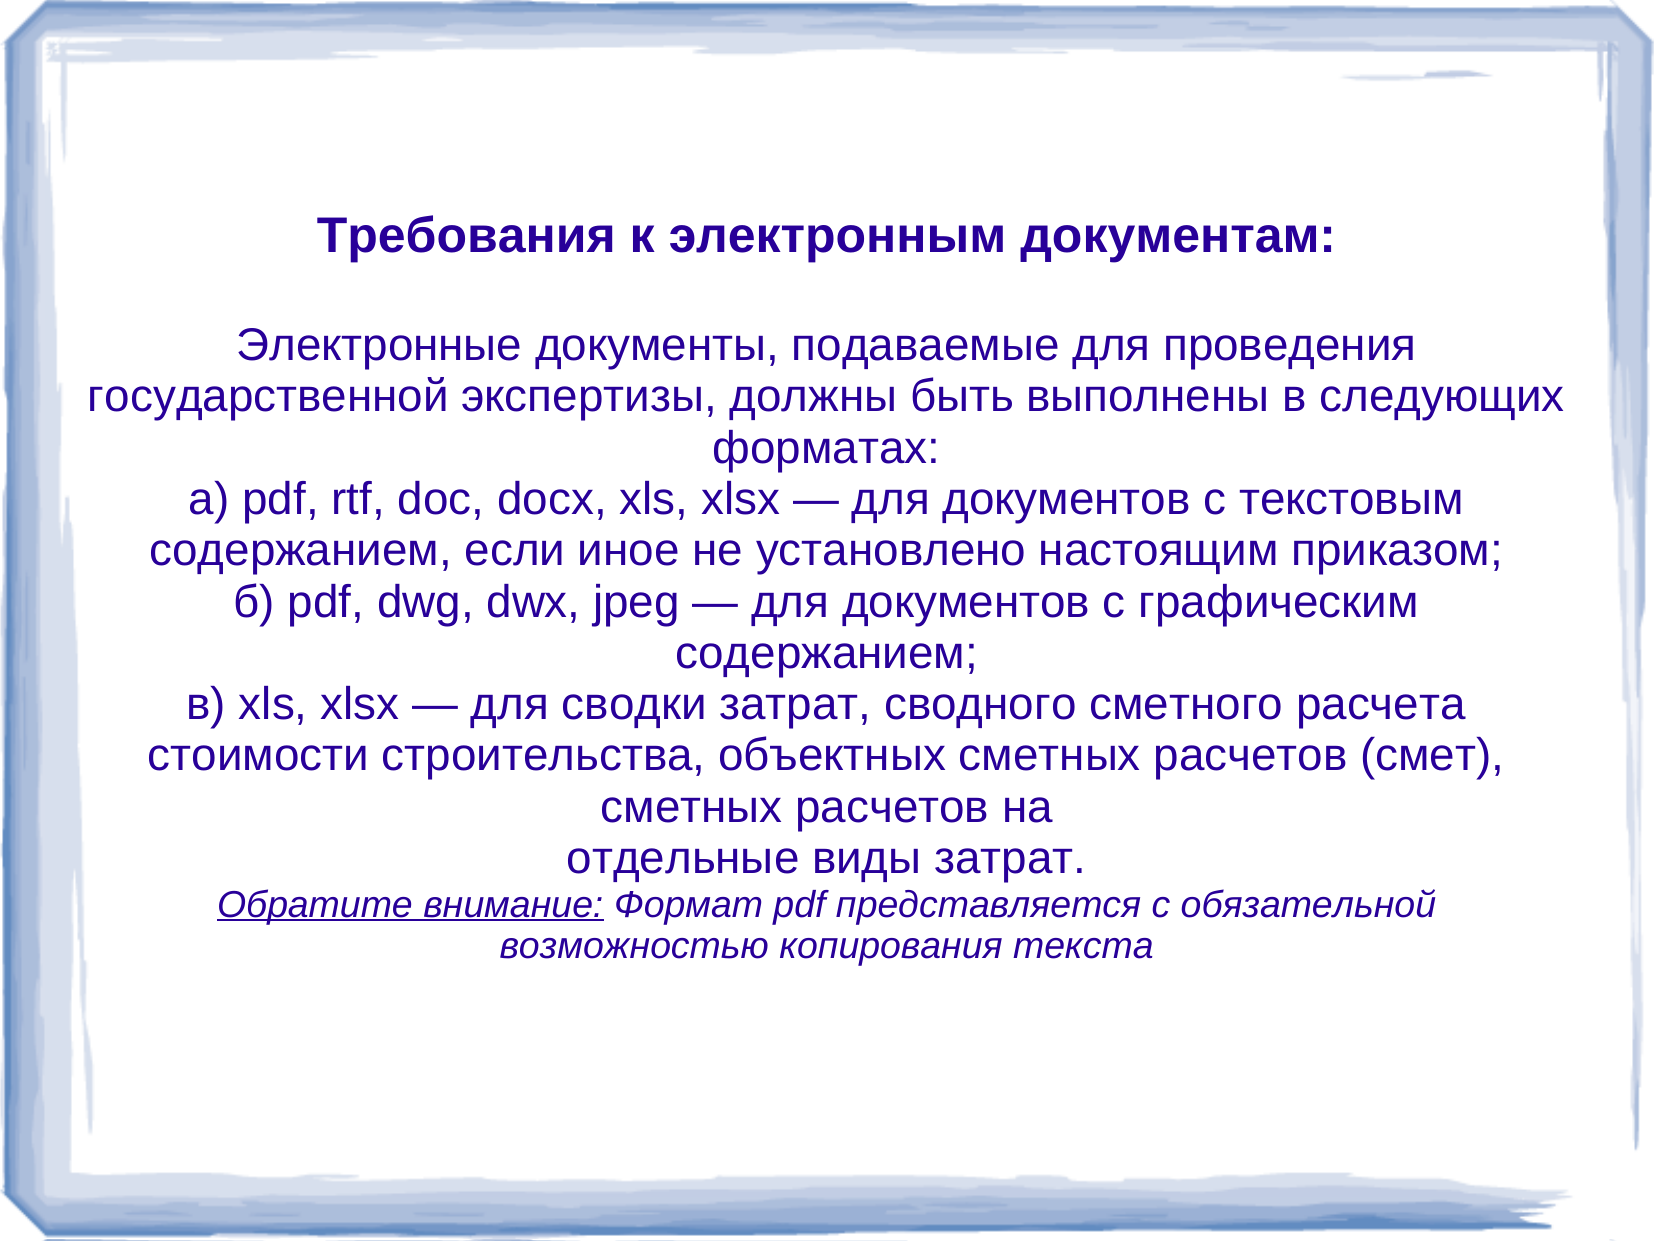

# Требования к электронным документам:
Электронные документы, подаваемые для проведения государственной экспертизы, должны быть выполнены в следующих форматах:
а) pdf, rtf, doc, docx, xls, xlsx — для документов с текстовым содержанием, если иное не установлено настоящим приказом;
б) pdf, dwg, dwx, jpeg — для документов с графическим содержанием;
в) xls, xlsx — для сводки затрат, сводного сметного расчета стоимости строительства, объектных сметных расчетов (смет), сметных расчетов на
отдельные виды затрат.
Обратите внимание: Формат pdf представляется с обязательной возможностью копирования текста